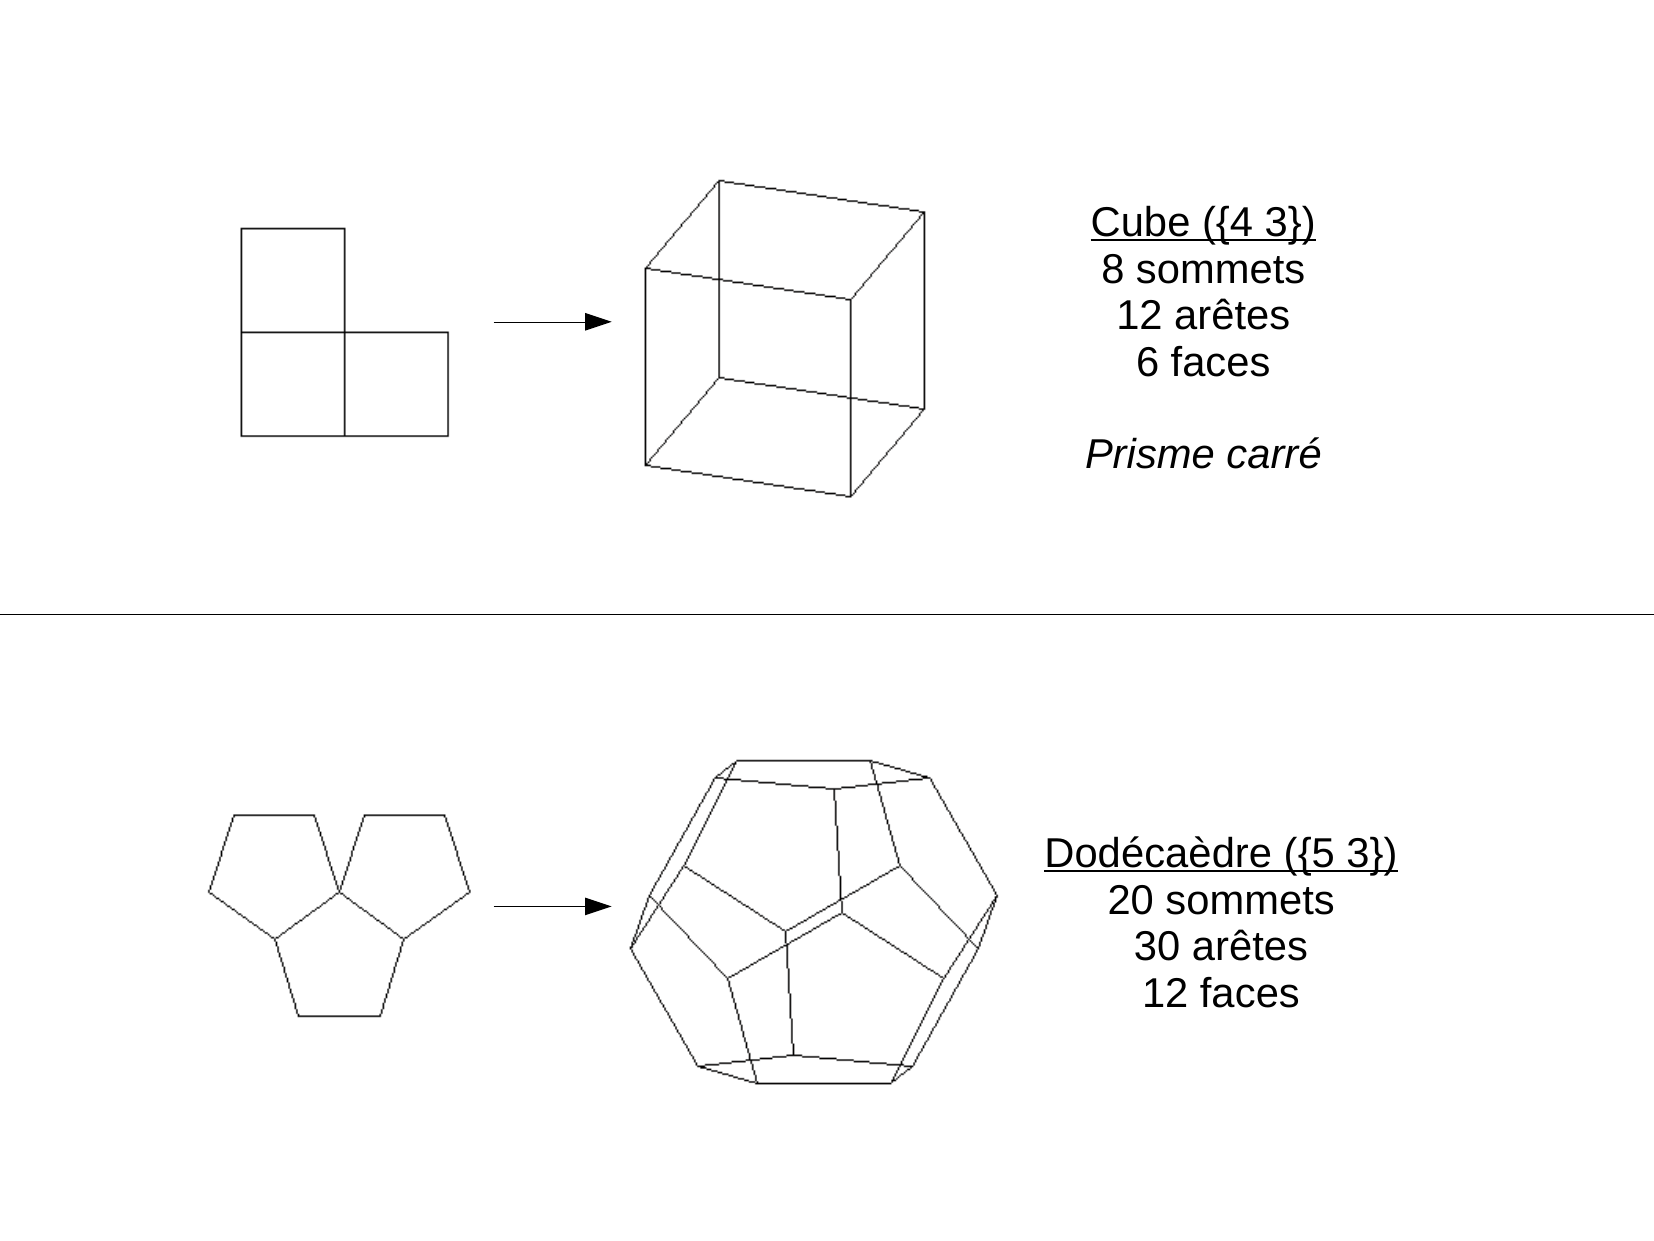

Cube ({4 3})
8 sommets
12 arêtes
6 faces
Prisme carré
Dodécaèdre ({5 3})
20 sommets
30 arêtes
12 faces